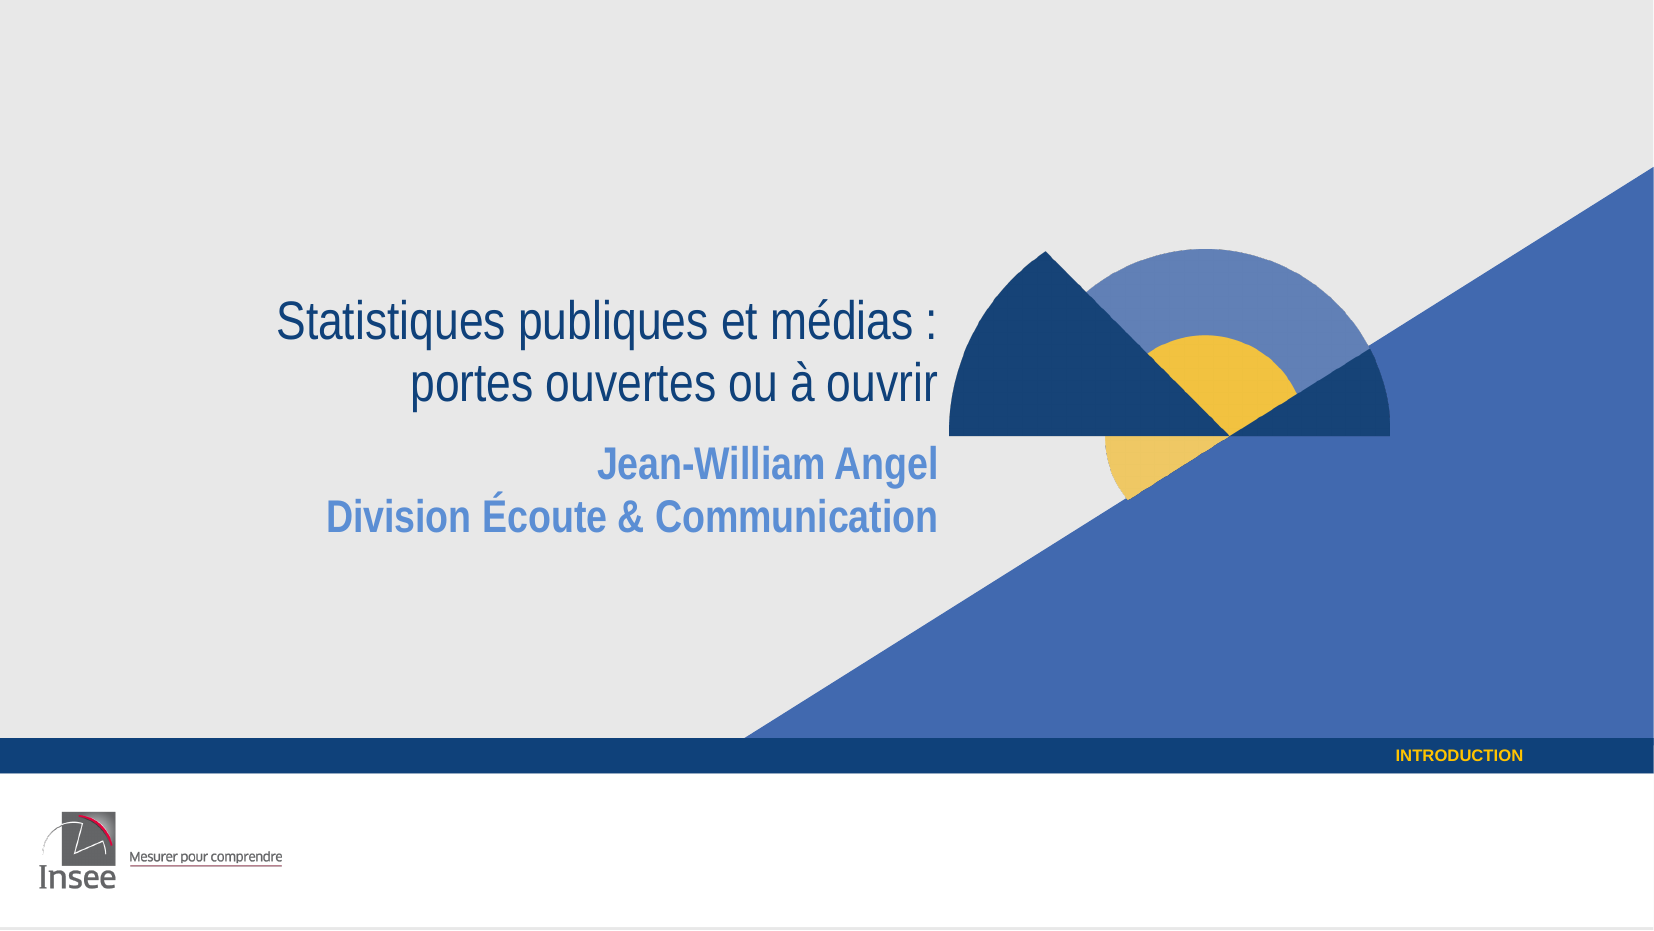

# Statistiques publiques et médias : portes ouvertes ou à ouvrir
Jean-William Angel
Division Écoute & Communication
Introduction